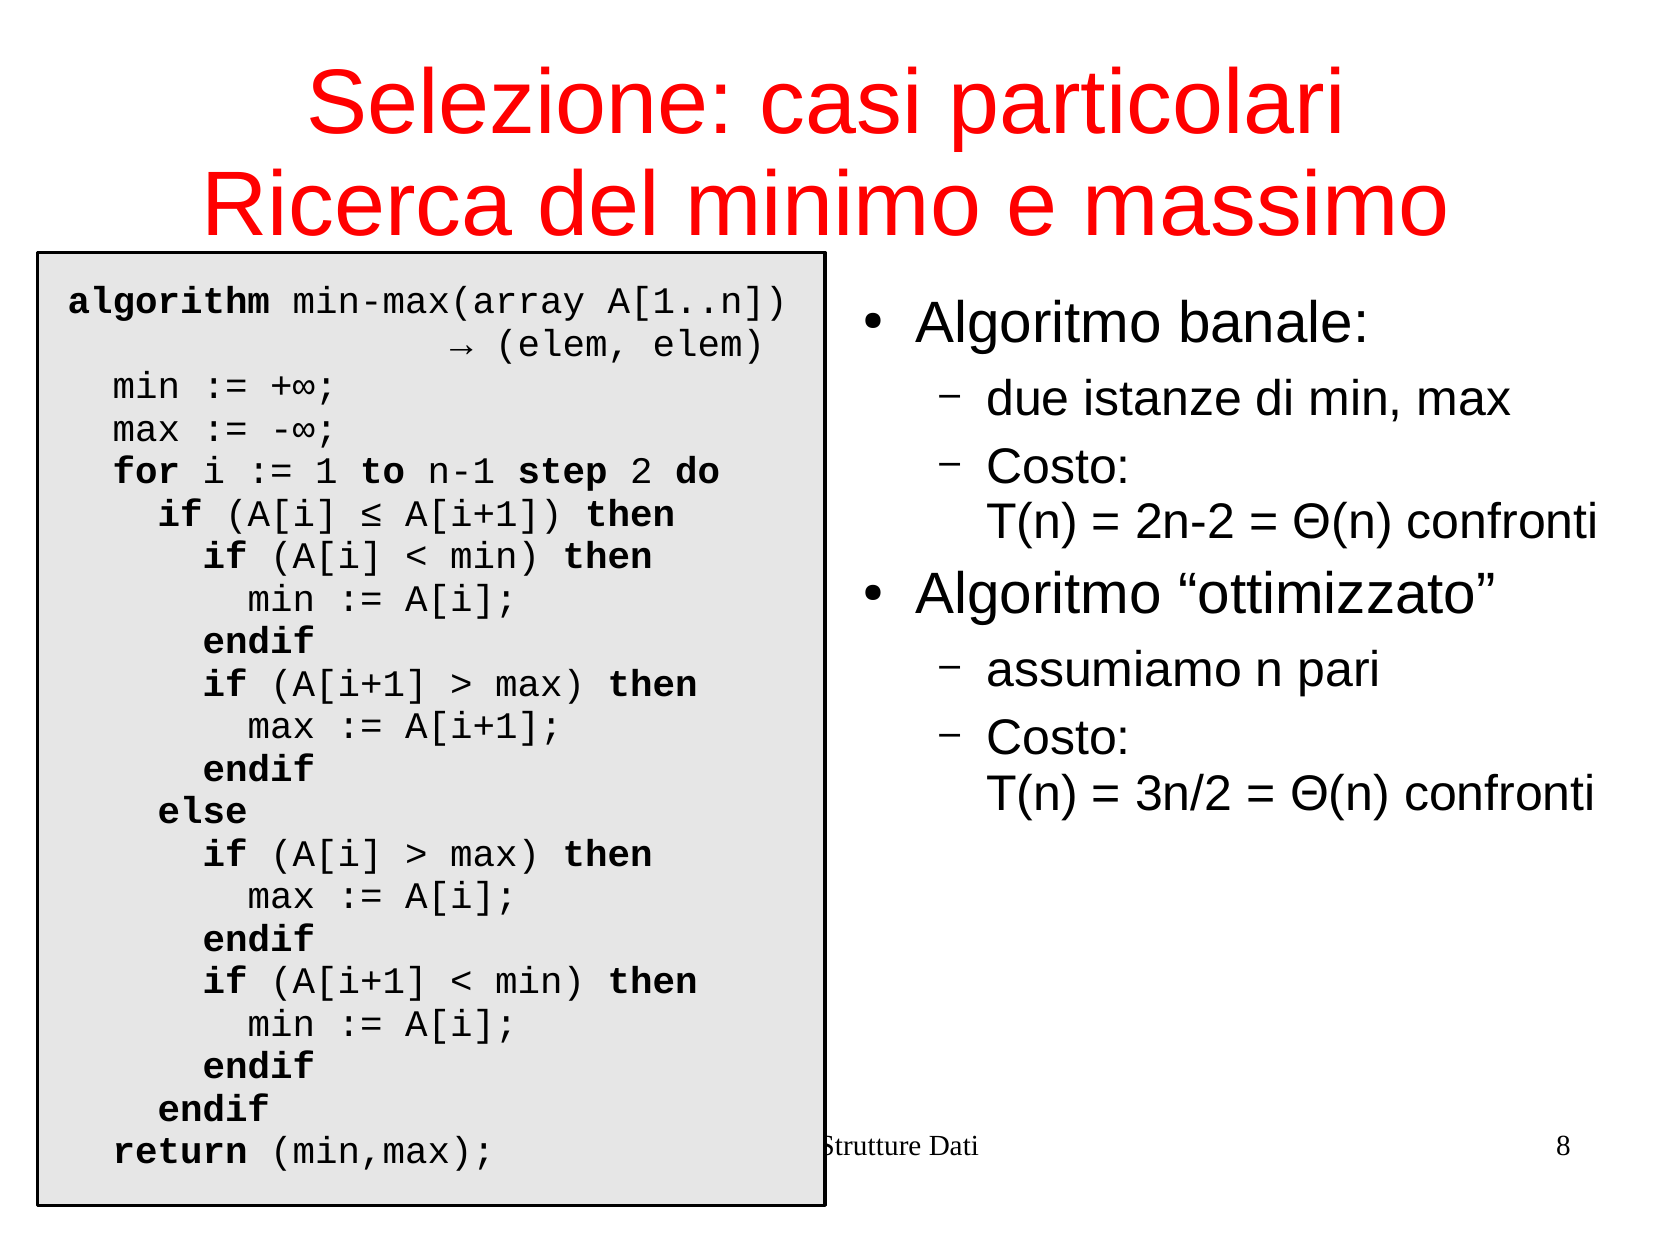

# Selezione: casi particolari Ricerca del minimo e massimo
algorithm min-max(array A[1..n])
 → (elem, elem)
 min := +∞;
 max := -∞;
 for i := 1 to n-1 step 2 do
 if (A[i] ≤ A[i+1]) then
 if (A[i] < min) then
 min := A[i];
 endif
 if (A[i+1] > max) then
 max := A[i+1];
 endif
 else
 if (A[i] > max) then
 max := A[i];
 endif
 if (A[i+1] < min) then
 min := A[i];
 endif
 endif
 return (min,max);
Algoritmo banale:
due istanze di min, max
Costo:
T(n) = 2n-2 = Θ(n) confronti
Algoritmo “ottimizzato”
assumiamo n pari
Costo:
T(n) = 3n/2 = Θ(n) confronti
Algoritmi e Strutture Dati
8